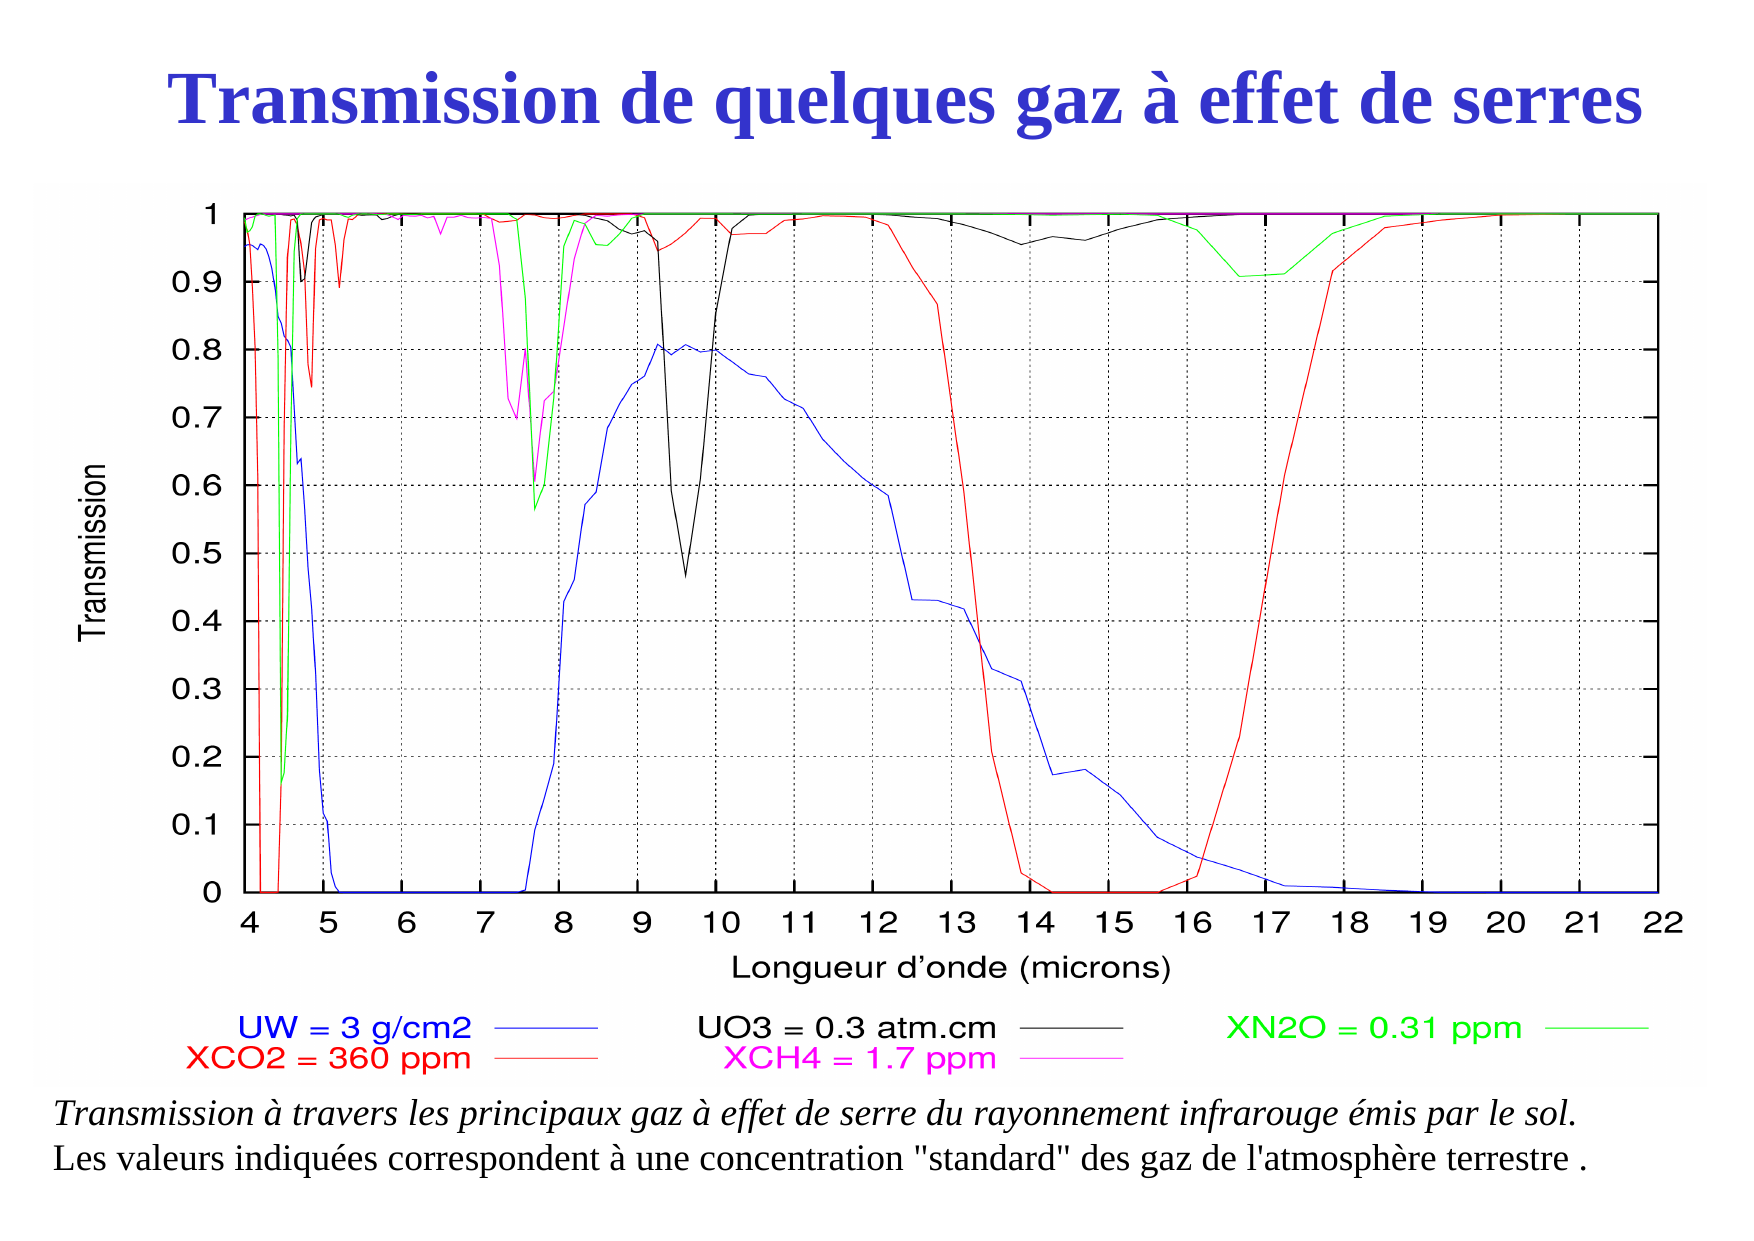

# Transmission de quelques gaz à effet de serres
Transmission à travers les principaux gaz à effet de serre du rayonnement infrarouge émis par le sol.
Les valeurs indiquées correspondent à une concentration "standard" des gaz de l'atmosphère terrestre .